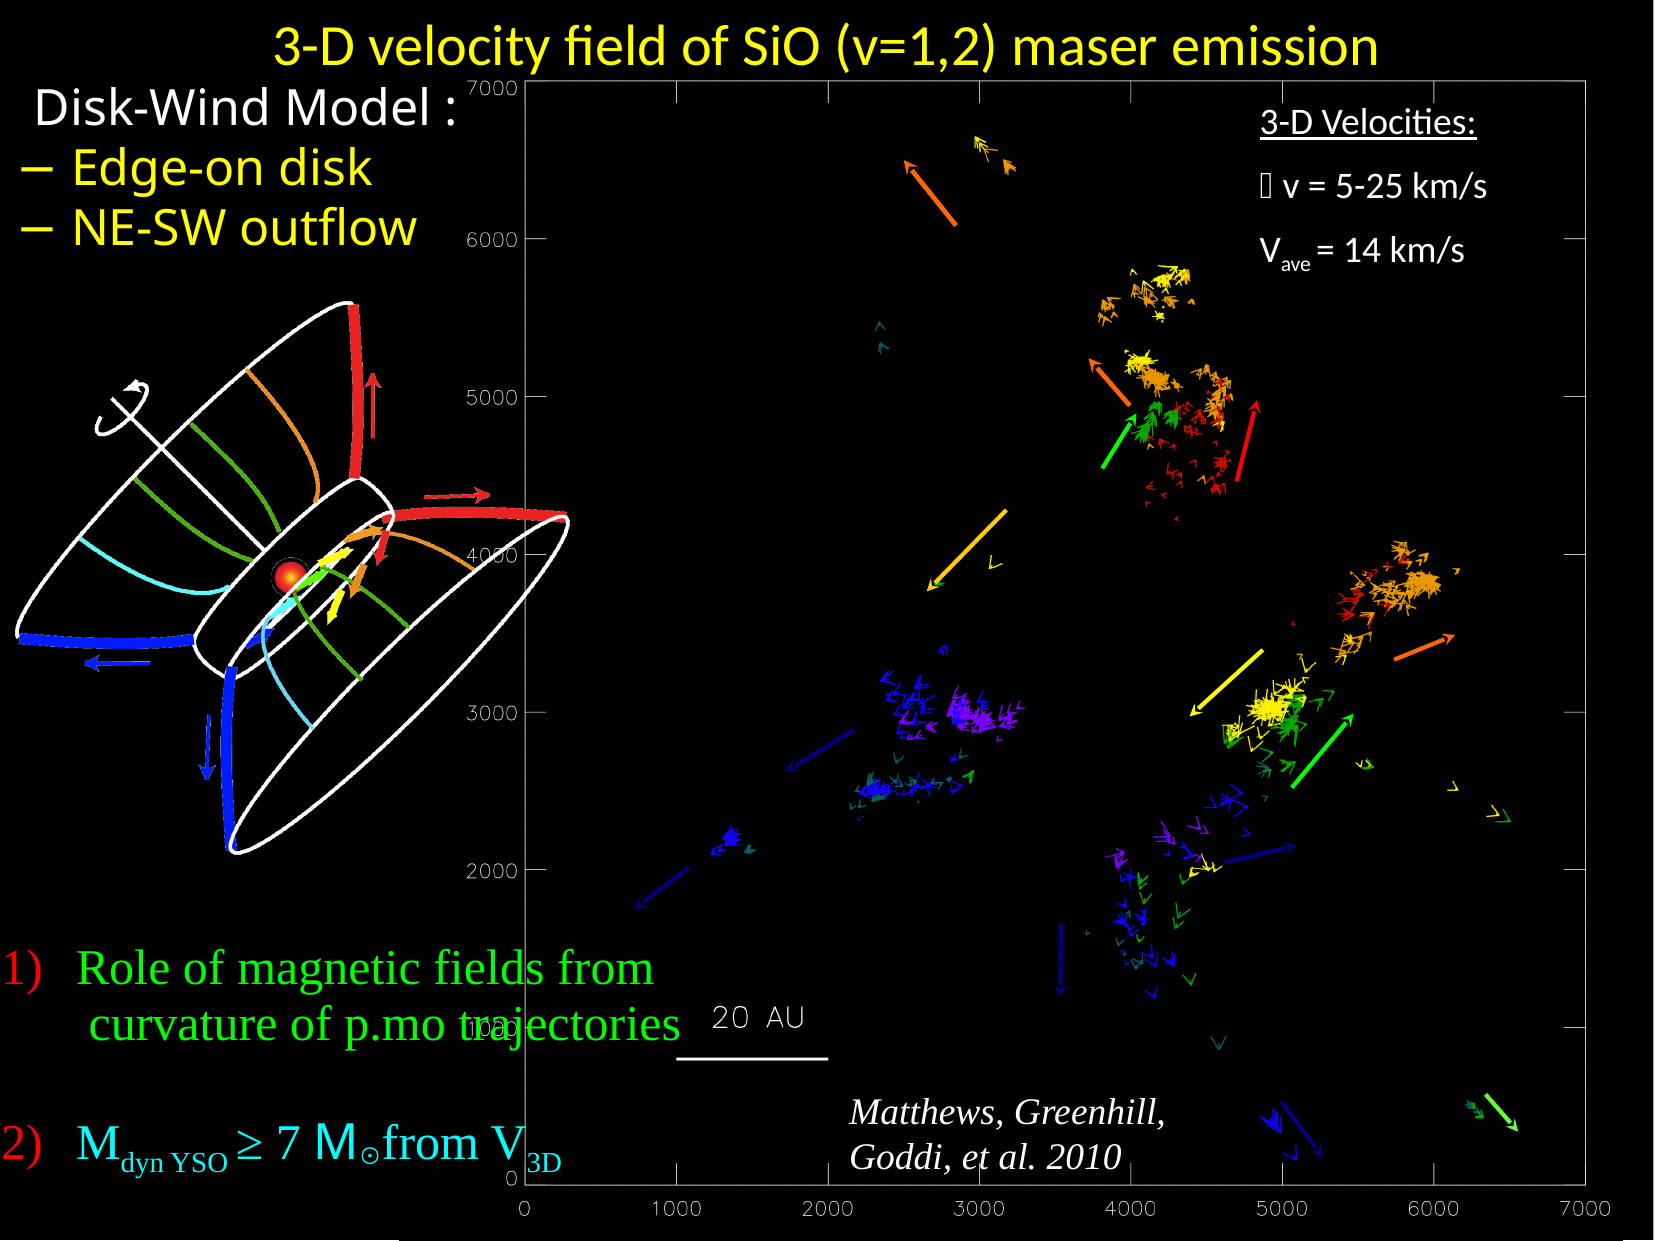

ffffff
3-D velocity field of SiO (v=1,2) maser emission
 Disk-Wind Model :
 − Edge-on disk
 − NE-SW outflow
3-D Velocities:
v = 5-25 km/s
Vave = 14 km/s
Role of magnetic fields from
 curvature of p.mo trajectories
Mdyn YSO ≥ 7 M⊙from V3D
Matthews, Greenhill, Goddi, et al. 2010